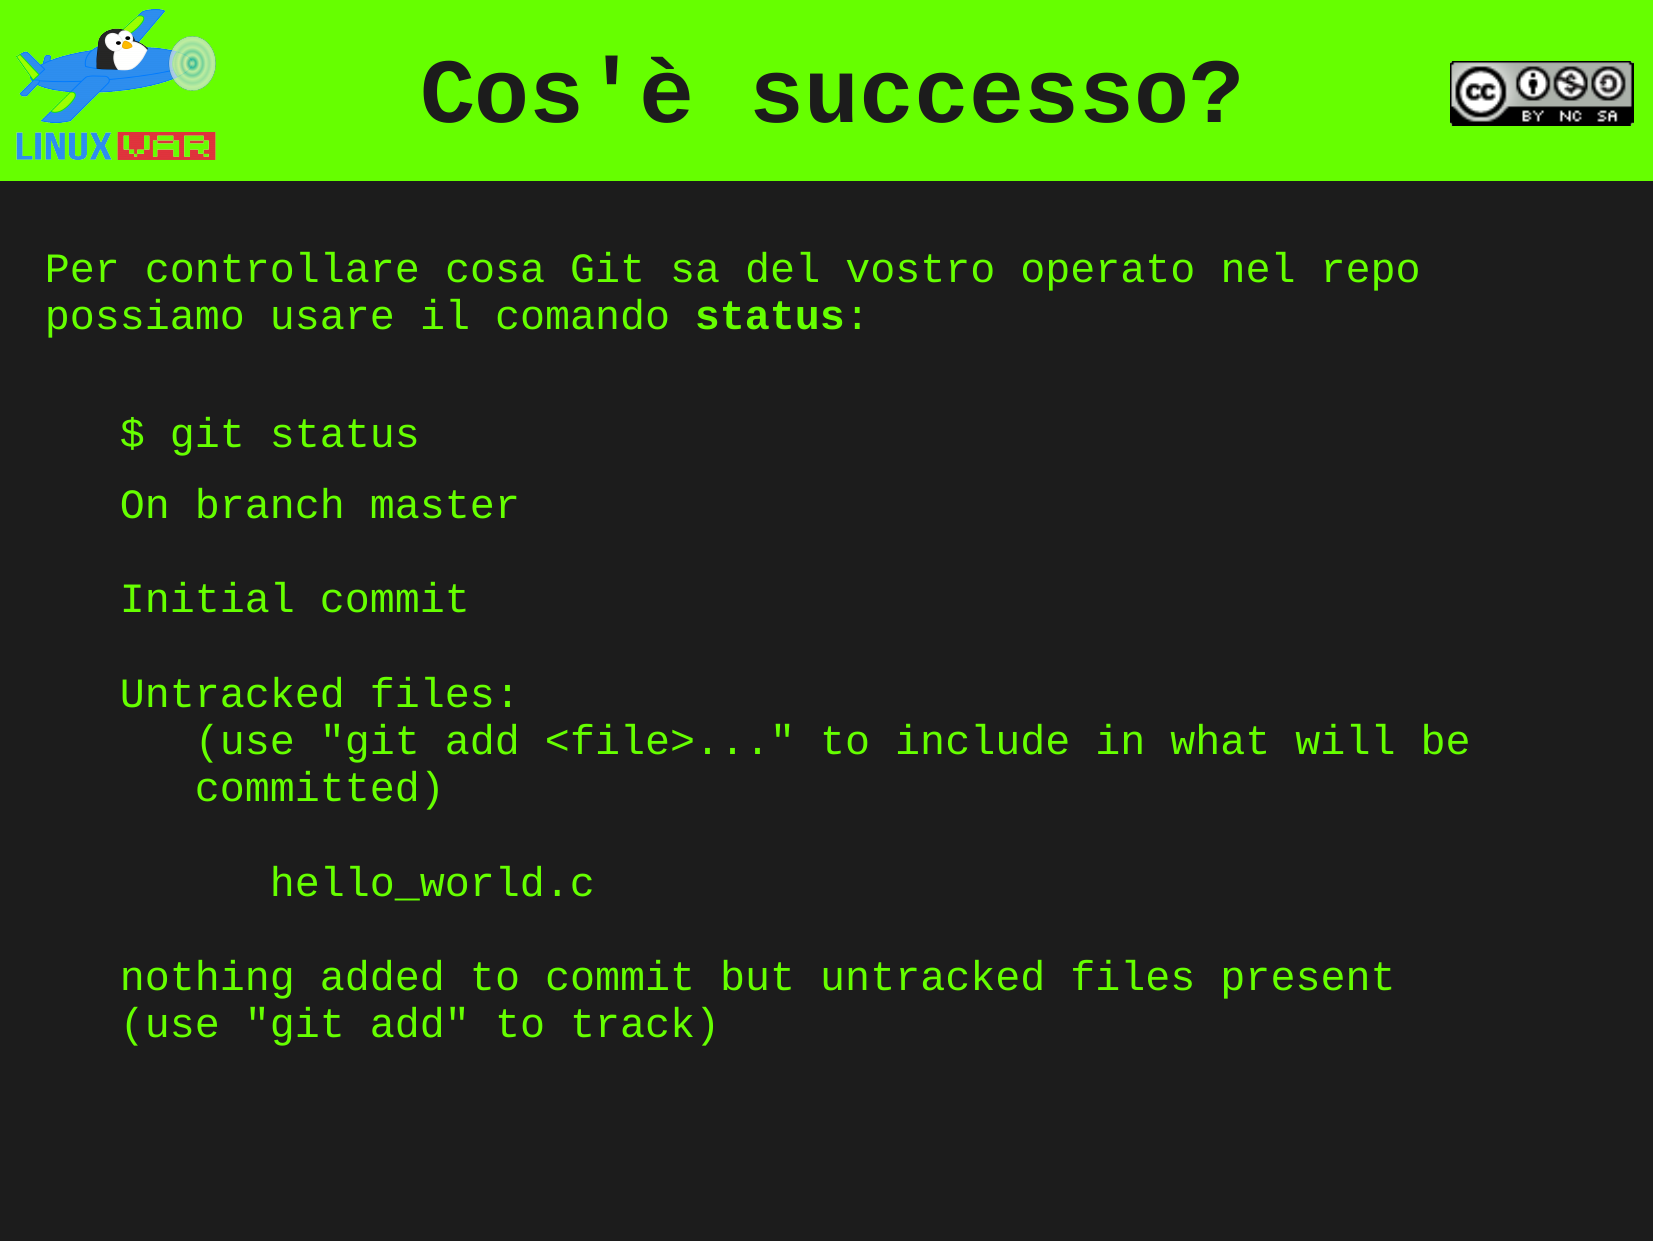

Cos'è successo?
Per controllare cosa Git sa del vostro operato nel repo possiamo usare il comando status:
	$ git status
	On branch master
	Initial commit
	Untracked files:
 		(use "git add <file>..." to include in what will be 			committed)
			hello_world.c
	nothing added to commit but untracked files present 			(use "git add" to track)